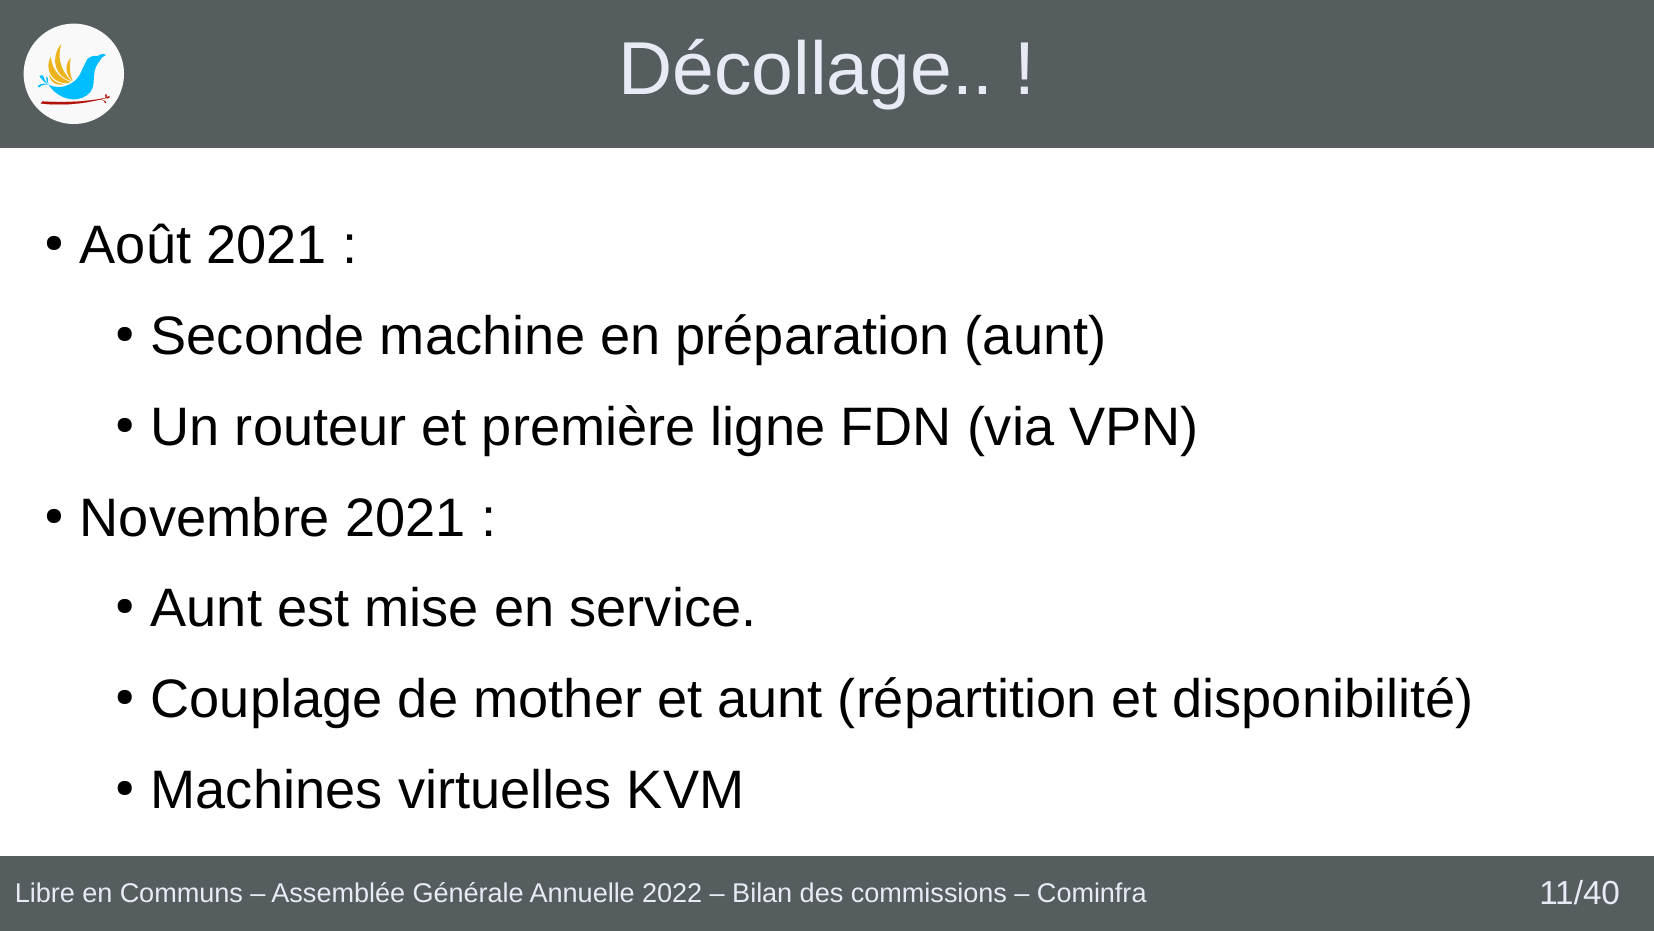

Décollage.. !
Août 2021 :
Seconde machine en préparation (aunt)
Un routeur et première ligne FDN (via VPN)
Novembre 2021 :
Aunt est mise en service.
Couplage de mother et aunt (répartition et disponibilité)
Machines virtuelles KVM
Libre en Communs – Assemblée Générale Annuelle 2022 – Bilan des commissions – Cominfra